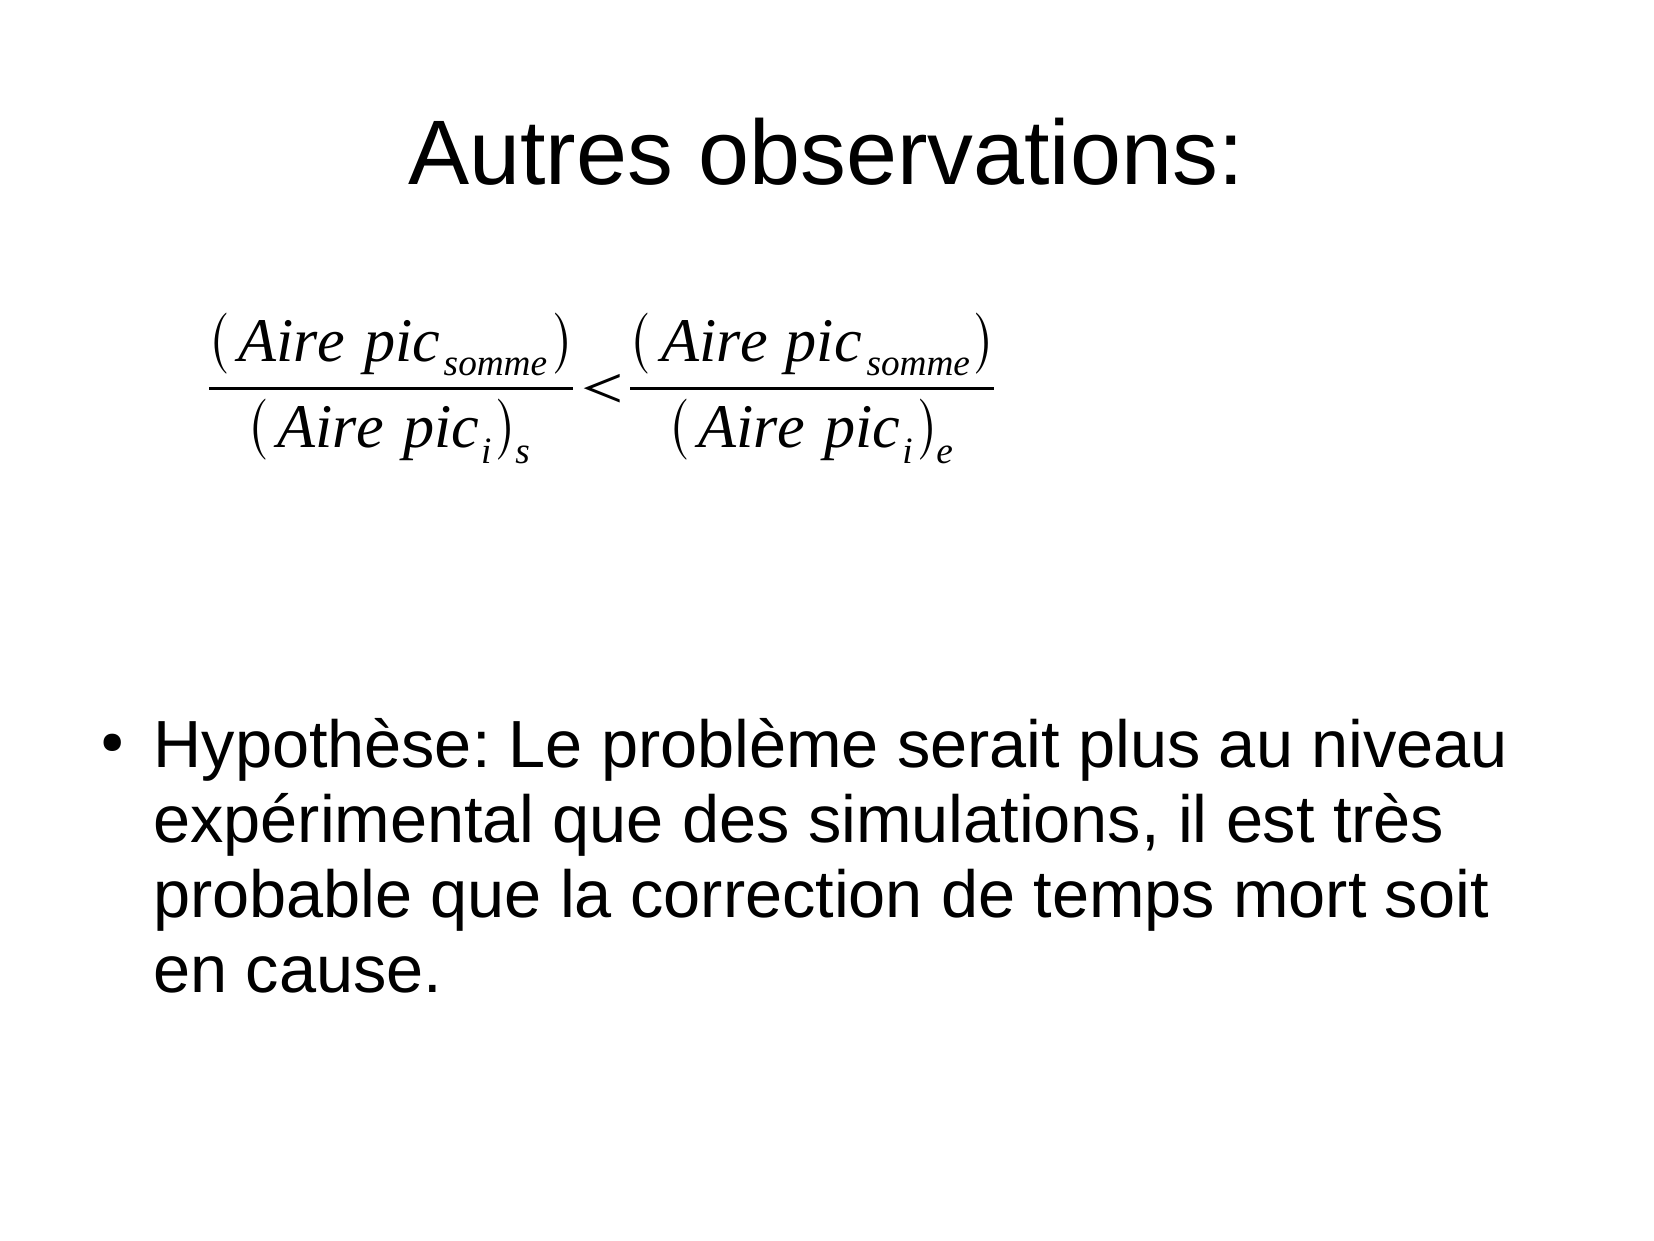

# Autres observations:
Hypothèse: Le problème serait plus au niveau expérimental que des simulations, il est très probable que la correction de temps mort soit en cause.